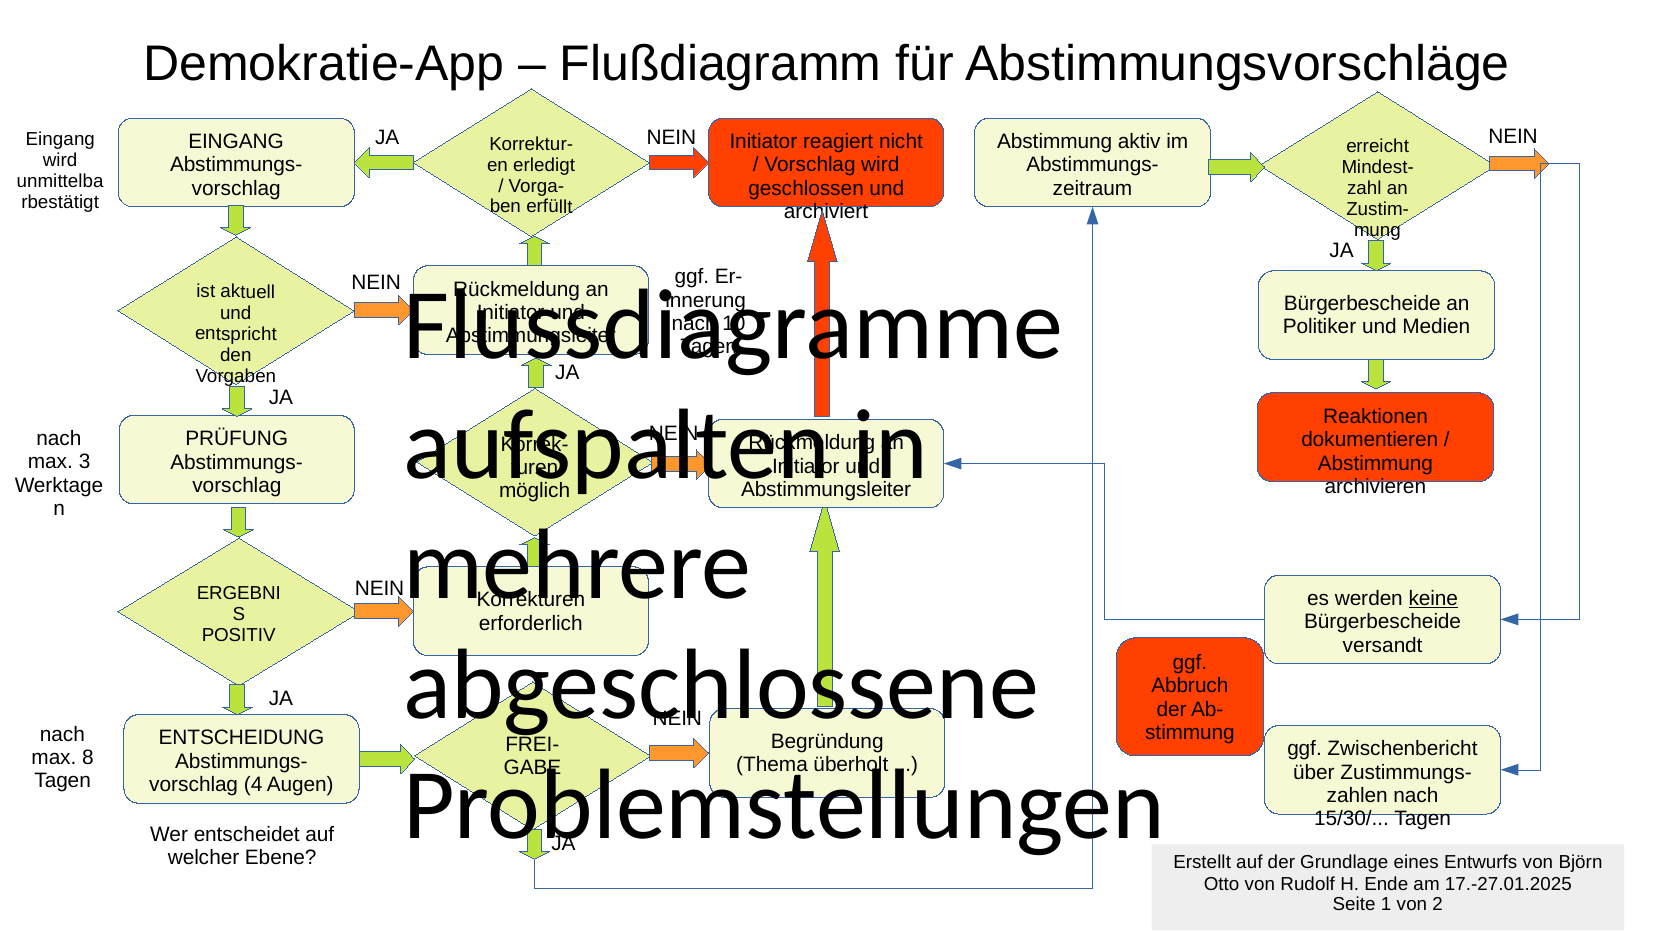

# Demokratie-App – Flußdiagramm für Abstimmungsvorschläge
Korrektur-en erledigt / Vorga-ben erfüllt
erreicht Mindest-zahl an Zustim-mung
NEIN
EINGANG
Abstimmungs-vorschlag
JA
NEIN
Initiator reagiert nicht / Vorschlag wird geschlossen und archiviert
Abstimmung aktiv im Abstimmungs-zeitraum
Eingang wird unmittelbarbestätigt
JA
ist aktuell und entspricht den Vorgaben
Flussdiagramme aufspalten in mehrere abgeschlossene Problemstellungen
ggf. Er-innerung nach 10 Tagen
NEIN
Rückmeldung an Initiator und Abstimmungsleiter
Bürgerbescheide an Politiker und Medien
JA
JA
Korrek-turen möglich
Reaktionen dokumentieren / Abstimmung archivieren
NEIN
PRÜFUNG
Abstimmungs-vorschlag
nach max. 3 Werktagen
Rückmeldung an Initiator und Abstimmungsleiter
ERGEBNIS POSITIV
Korrekturen erforderlich
NEIN
es werden keine Bürgerbescheide versandt
ggf. Abbruch der Ab-stimmung
JA
FREI-GABE
NEIN
Begründung
(Thema überholt ...)
ENTSCHEIDUNG
Abstimmungs-vorschlag (4 Augen)
nach max. 8 Tagen
ggf. Zwischenbericht über Zustimmungs-zahlen nach
15/30/... Tagen
Wer entscheidet auf welcher Ebene?
JA
Erstellt auf der Grundlage eines Entwurfs von Björn Otto von Rudolf H. Ende am 17.-27.01.2025
Seite 1 von 2